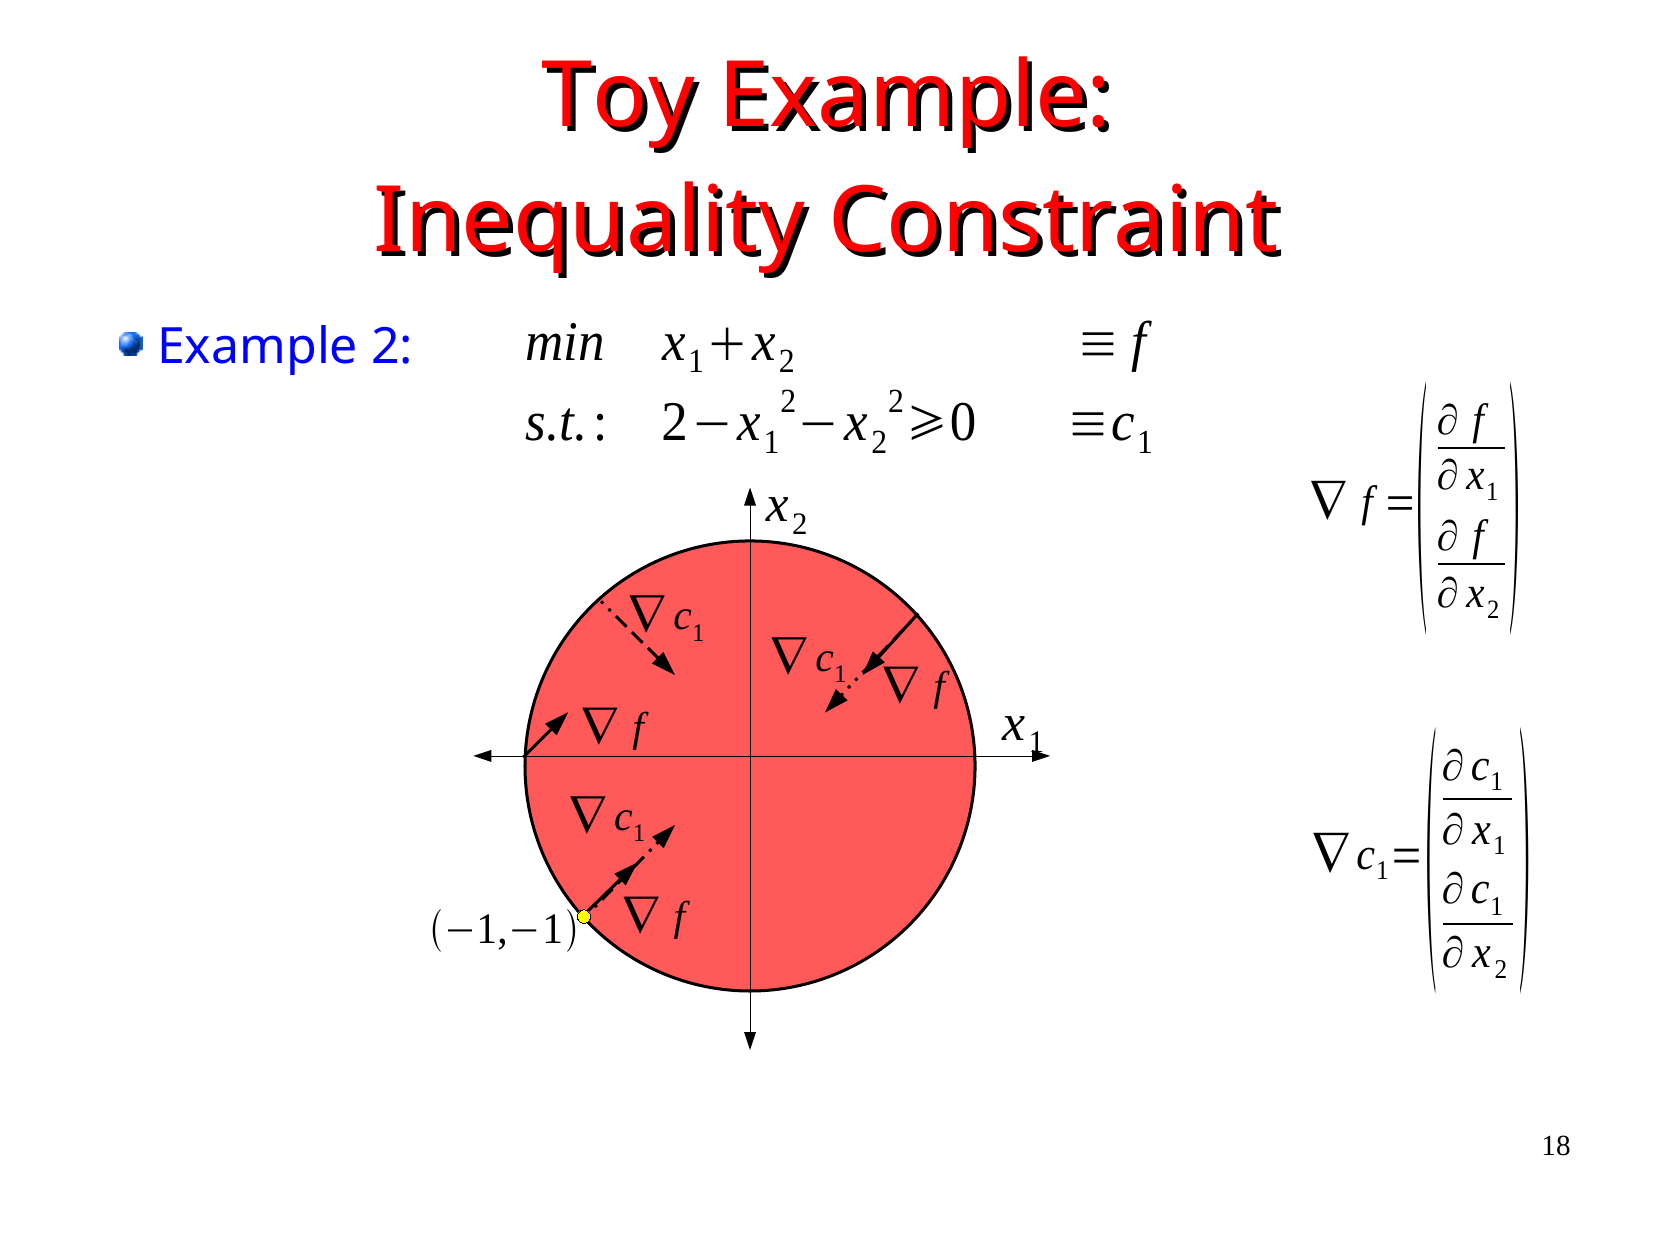

# Toy Example: Inequality Constraint
Example 2:
18